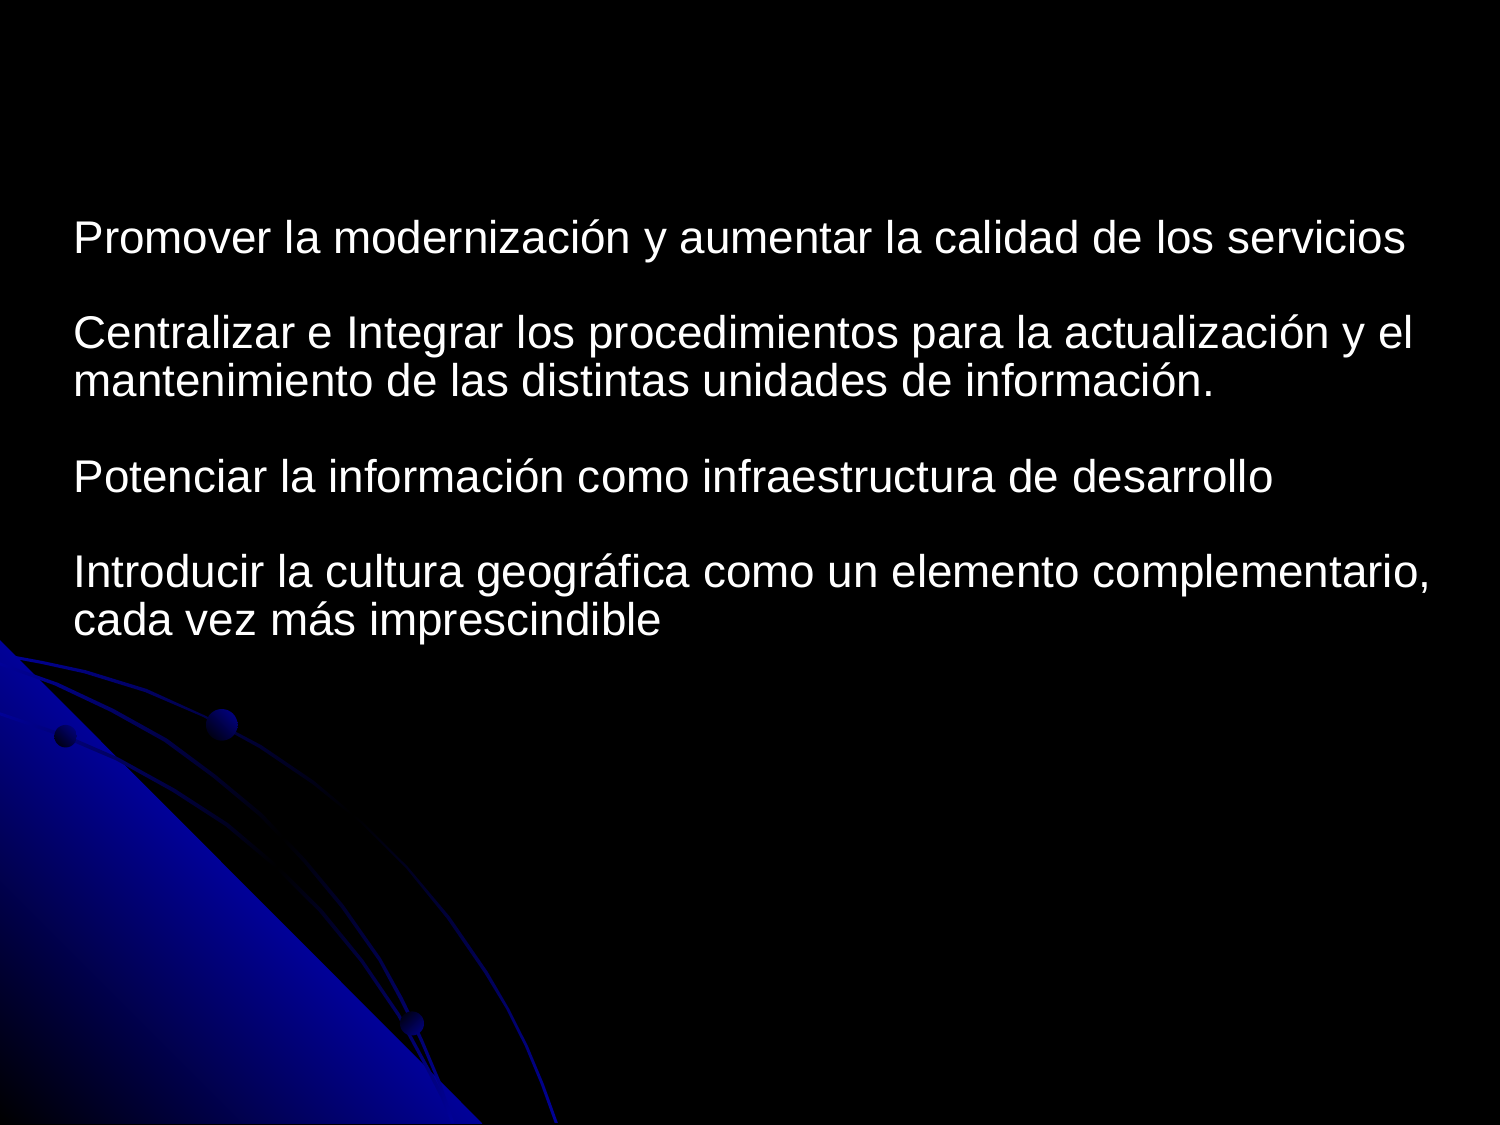

Promover la modernización y aumentar la calidad de los servicios
Centralizar e Integrar los procedimientos para la actualización y el mantenimiento de las distintas unidades de información.
Potenciar la información como infraestructura de desarrollo
Introducir la cultura geográfica como un elemento complementario, cada vez más imprescindible